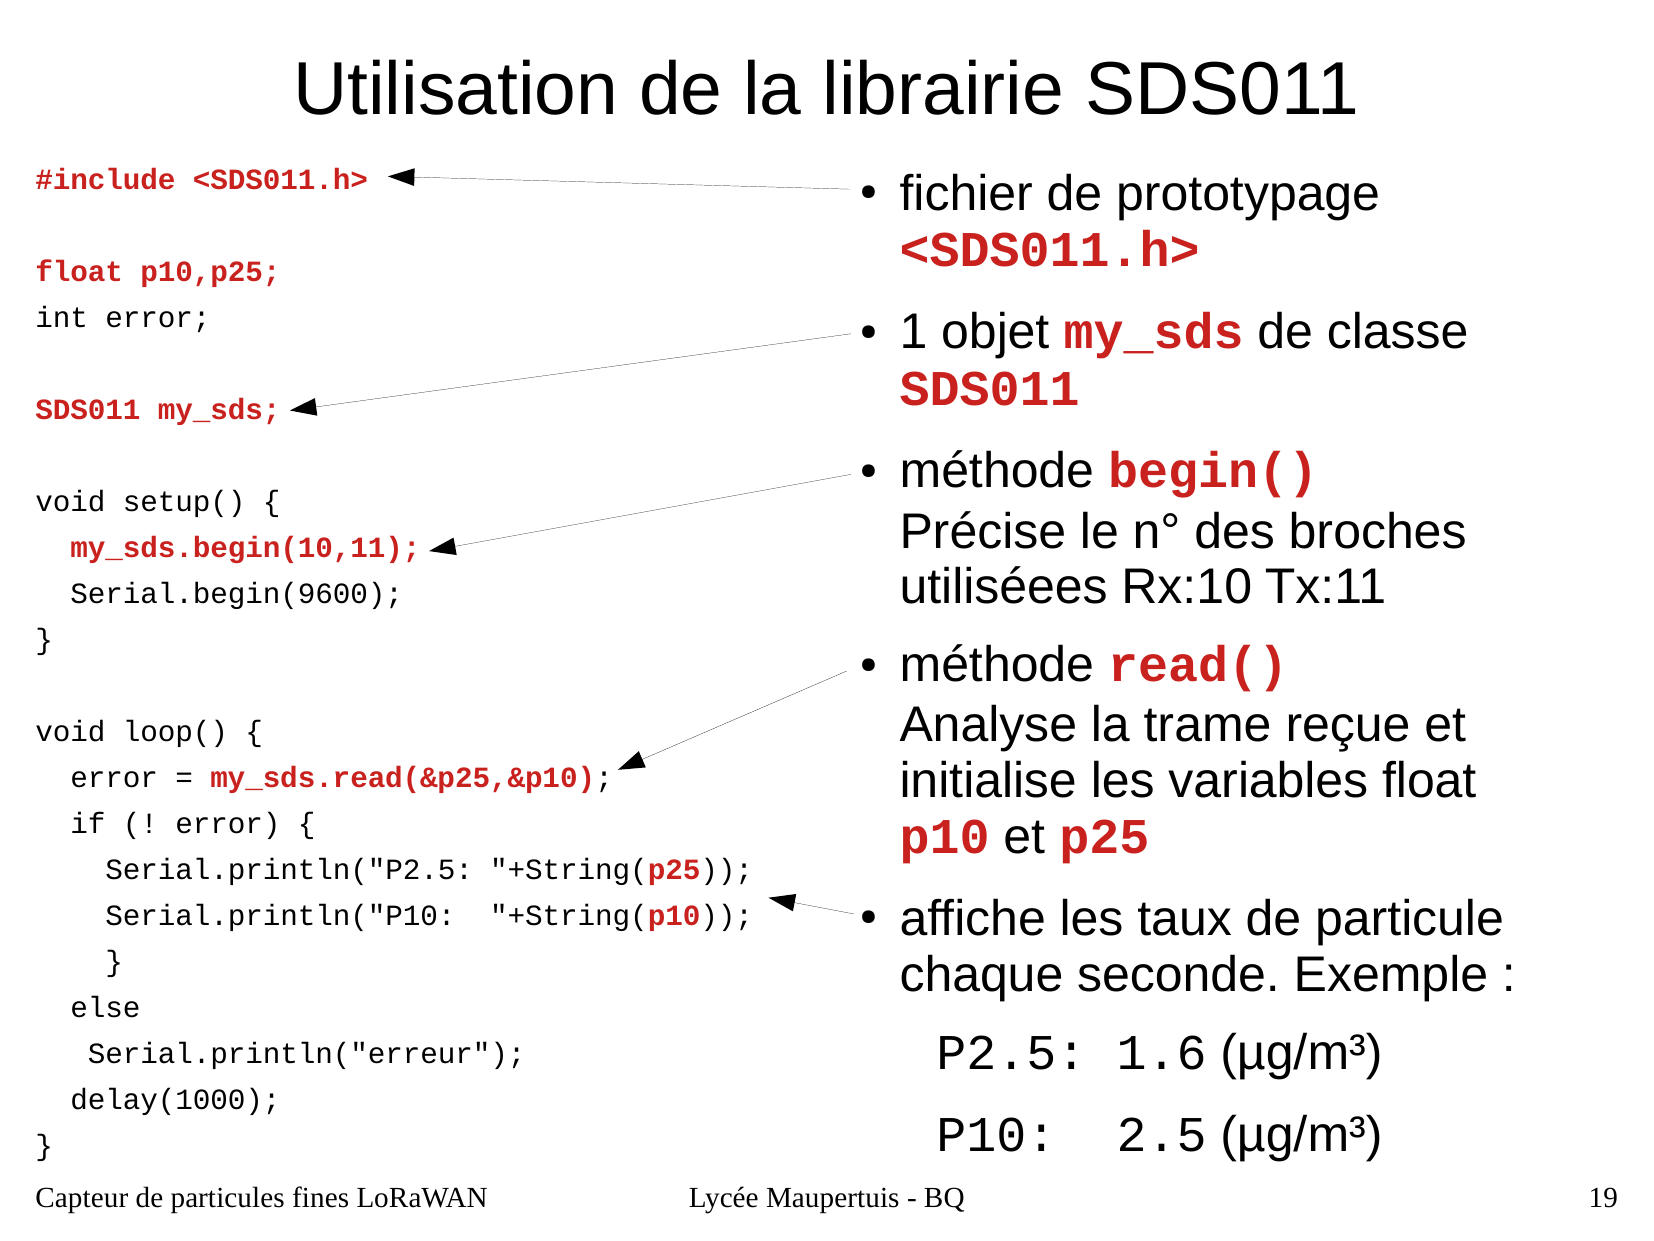

# Utilisation de la librairie SDS011
#include <SDS011.h>
float p10,p25;
int error;
SDS011 my_sds;
void setup() {
 my_sds.begin(10,11);
 Serial.begin(9600);
}
void loop() {
 error = my_sds.read(&p25,&p10);
 if (! error) {
 Serial.println("P2.5: "+String(p25));
 Serial.println("P10: "+String(p10));
 }
 else
 Serial.println("erreur");
 delay(1000);
}
fichier de prototypage <SDS011.h>
1 objet my_sds de classe SDS011
méthode begin()
Précise le n° des broches utiliséees Rx:10 Tx:11
méthode read()
Analyse la trame reçue et initialise les variables float
p10 et p25
affiche les taux de particule chaque seconde. Exemple :
 P2.5: 1.6 (µg/m³)
 P10: 2.5 (µg/m³)
Capteur de particules fines LoRaWAN
Lycée Maupertuis - BQ
19